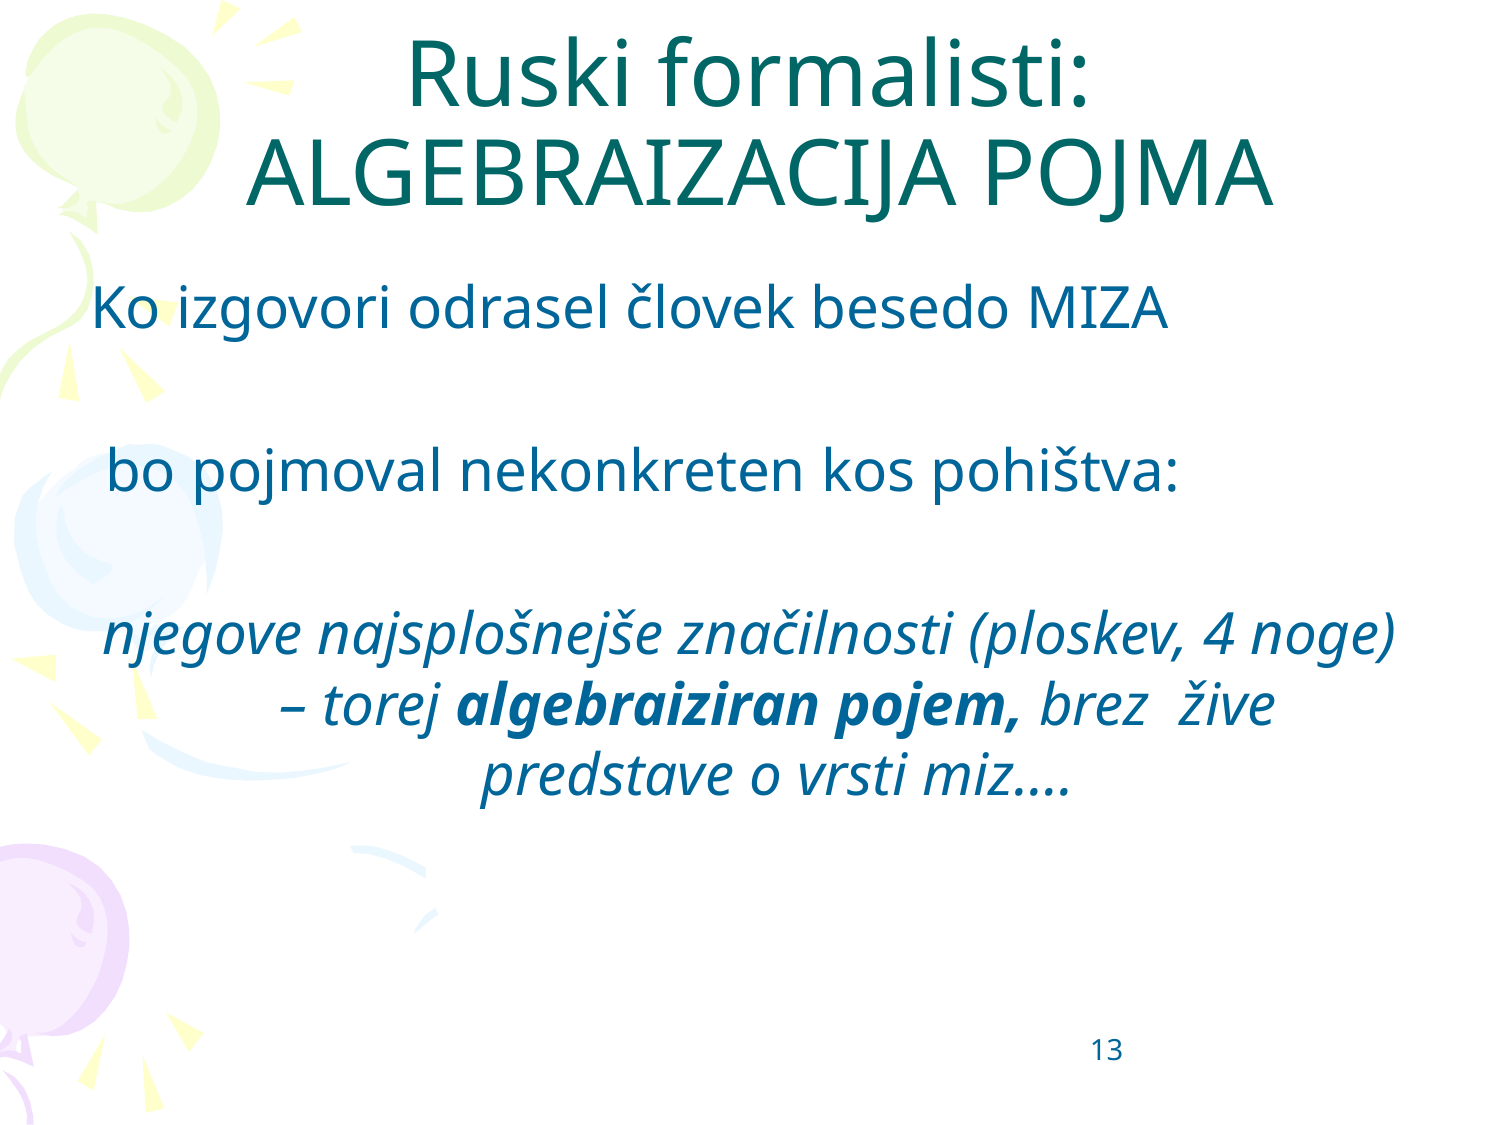

# Ruski formalisti: ALGEBRAIZACIJA POJMA
Ko izgovori odrasel človek besedo MIZA
 bo pojmoval nekonkreten kos pohištva:
njegove najsplošnejše značilnosti (ploskev, 4 noge) – torej algebraiziran pojem, brez žive predstave o vrsti miz….